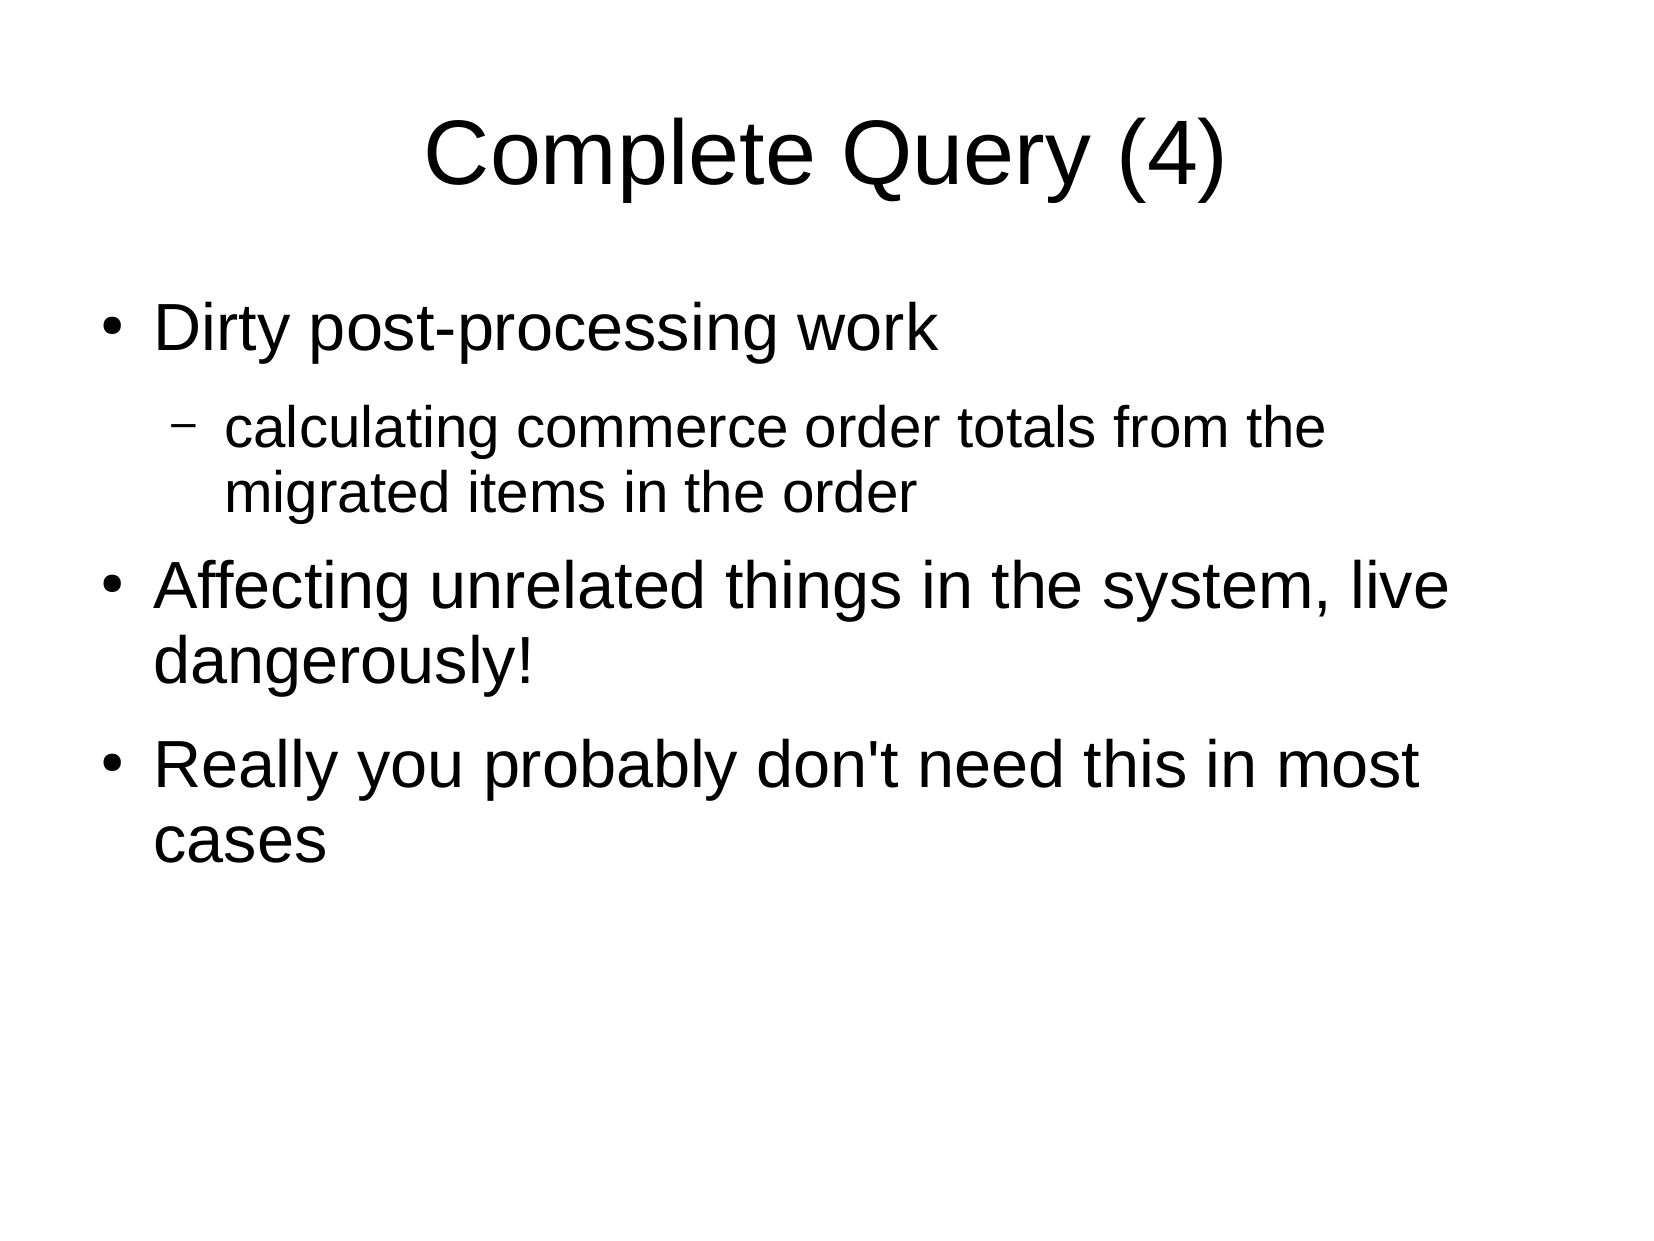

# Complete Query (4)
Dirty post-processing work
calculating commerce order totals from the migrated items in the order
Affecting unrelated things in the system, live dangerously!
Really you probably don't need this in most cases